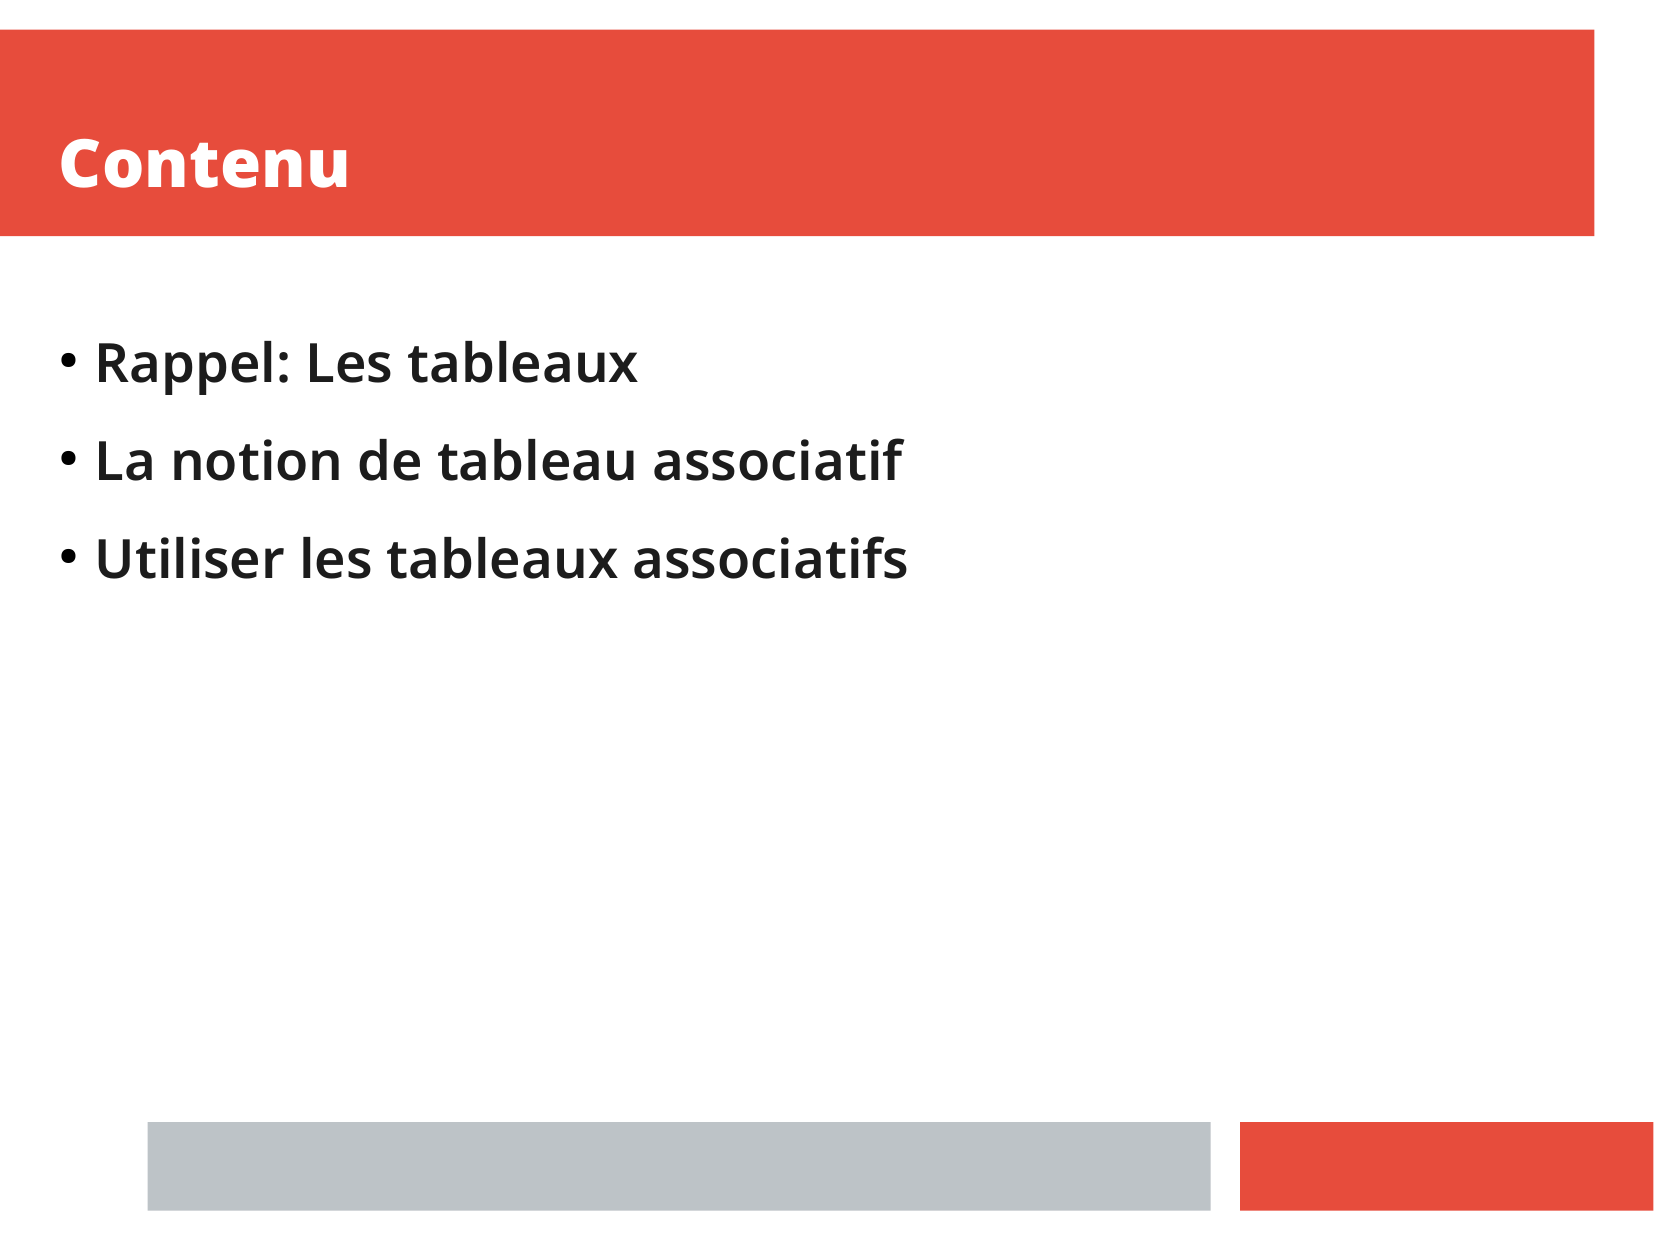

# Contenu
Rappel: Les tableaux
La notion de tableau associatif
Utiliser les tableaux associatifs